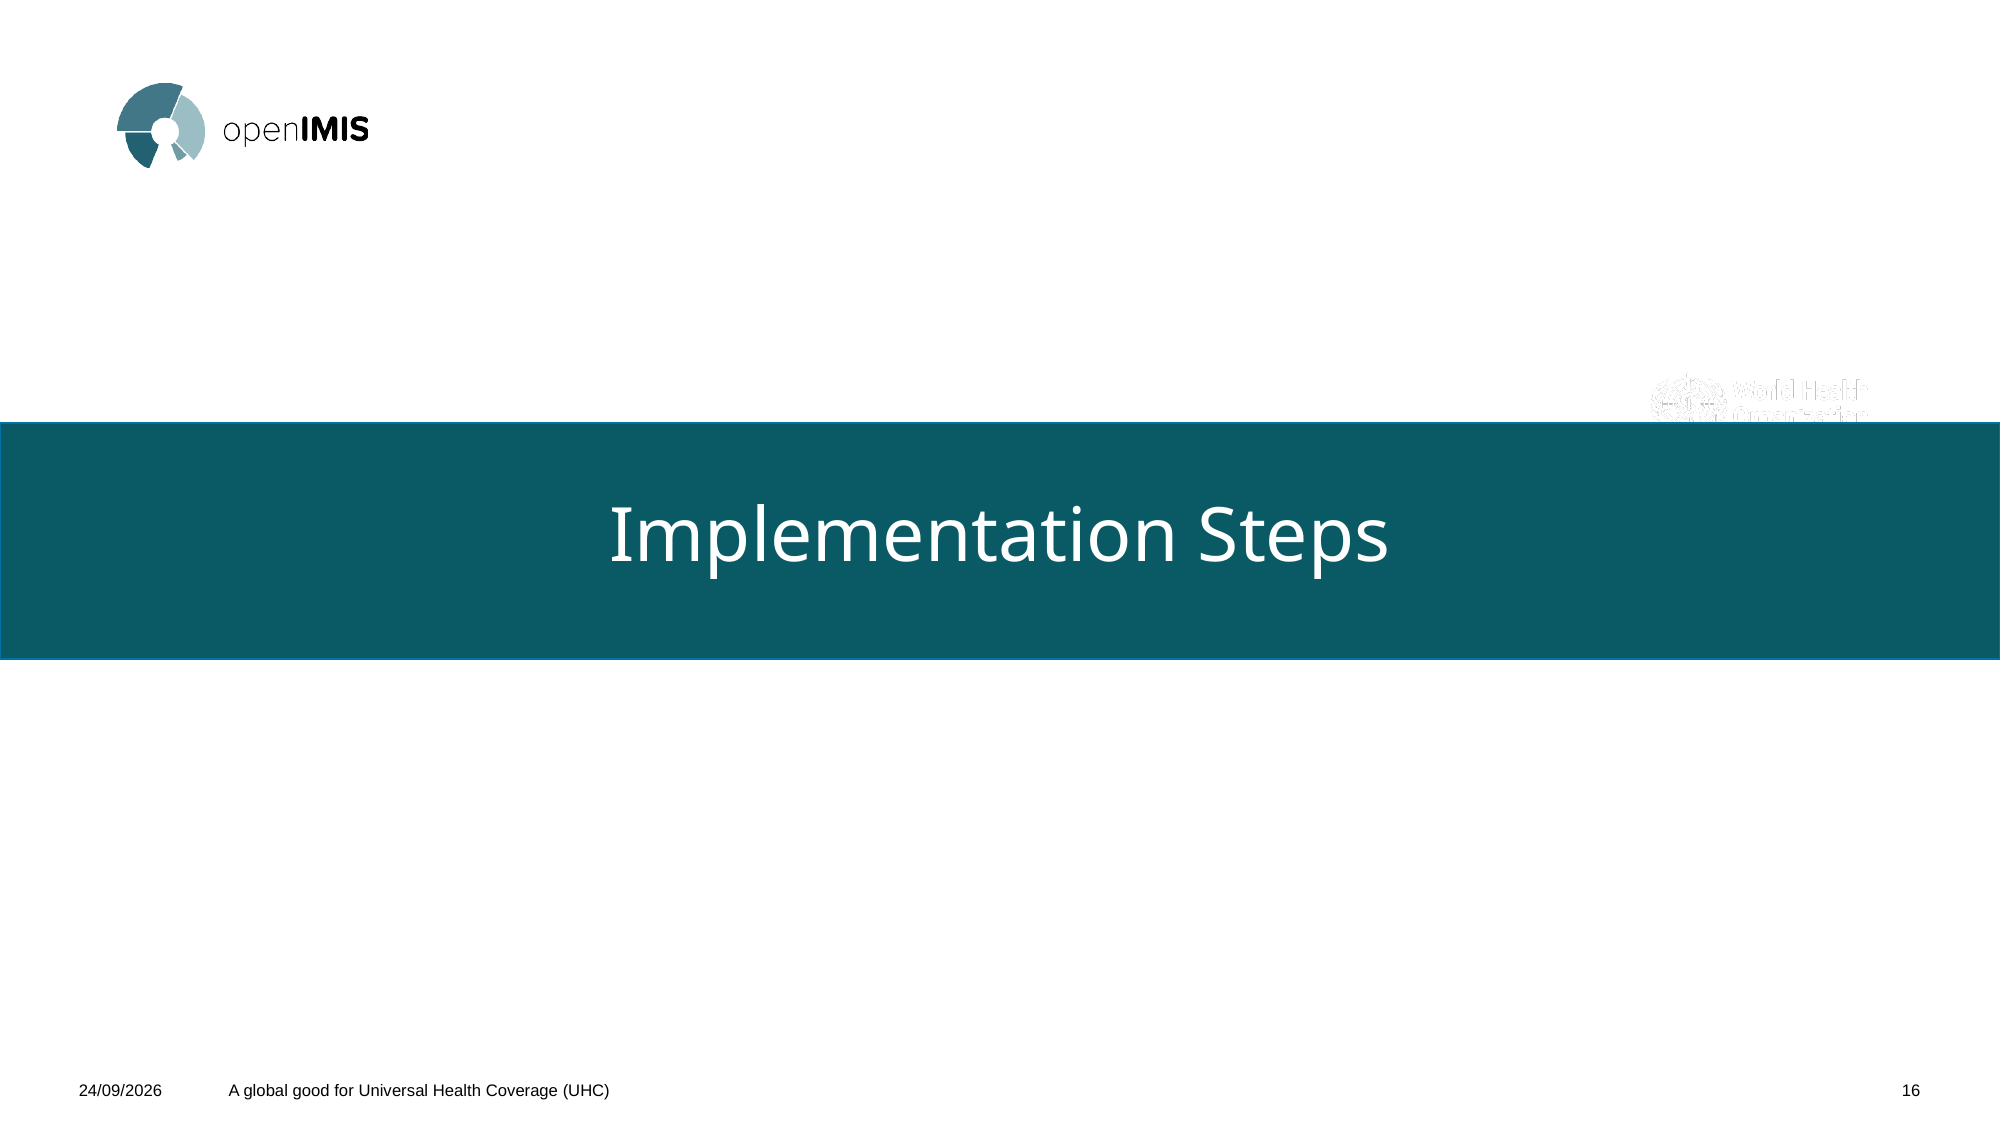

Implementation Steps
A global good for Universal Health Coverage (UHC)